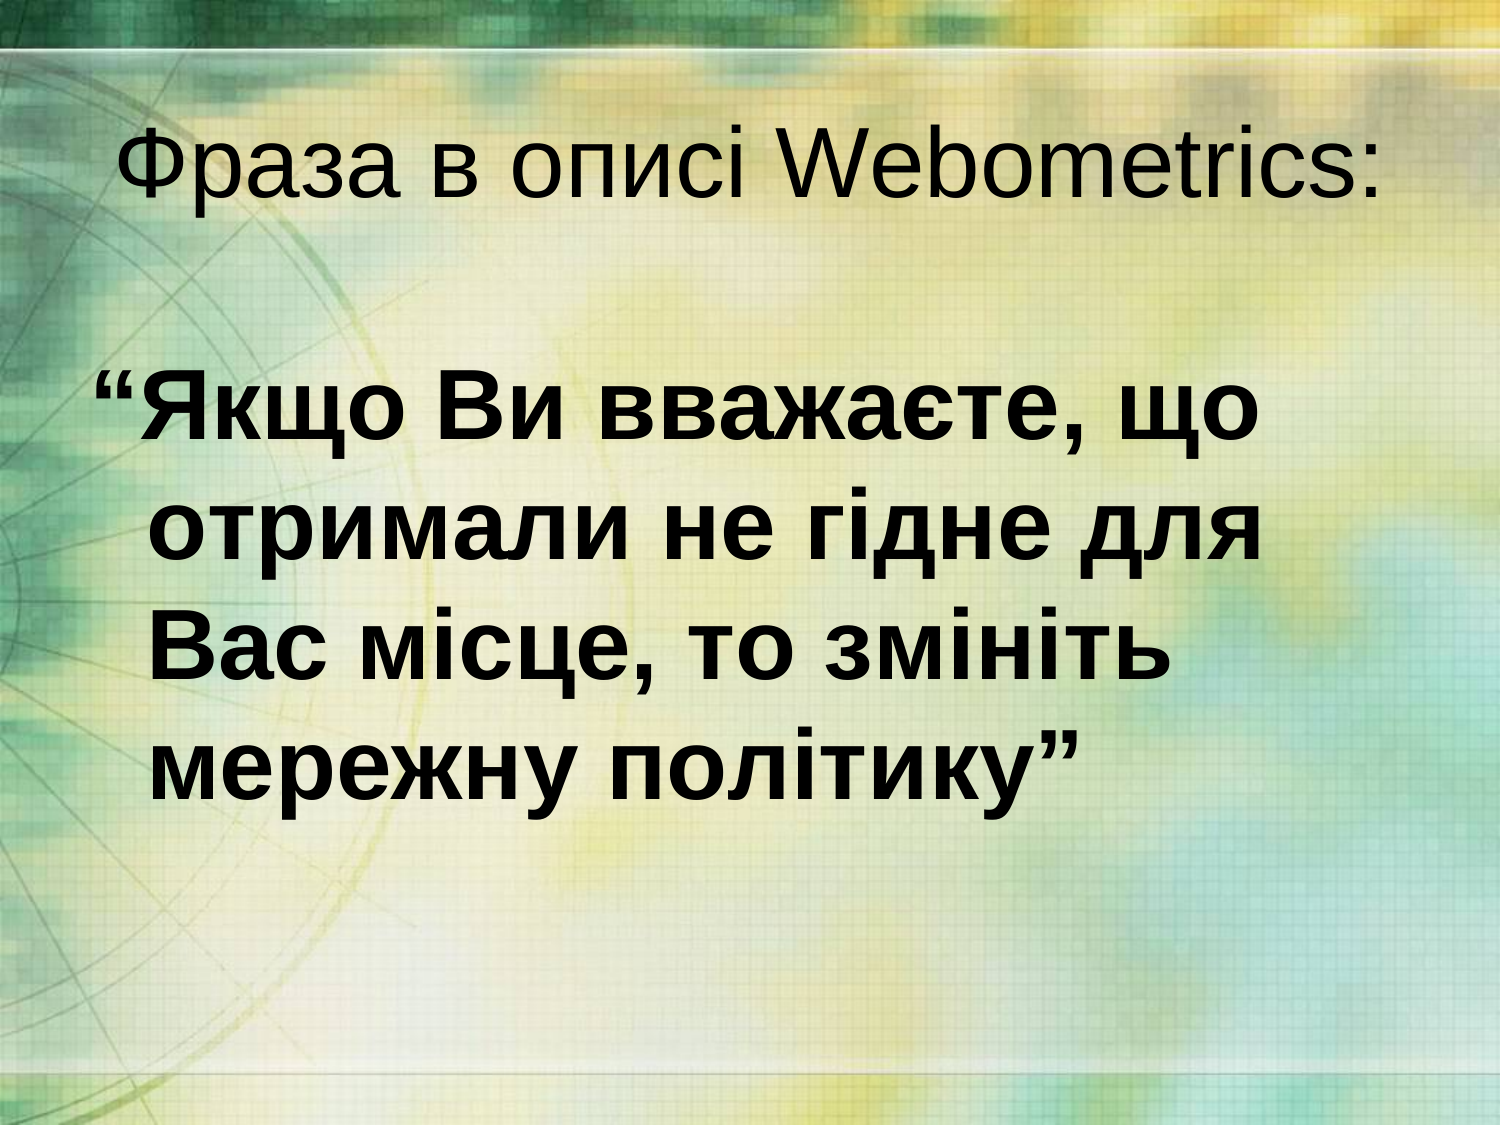

# Фраза в описі Webometrics:
“Якщо Ви вважаєте, що отримали не гідне для Вас місце, то змініть мережну політику”